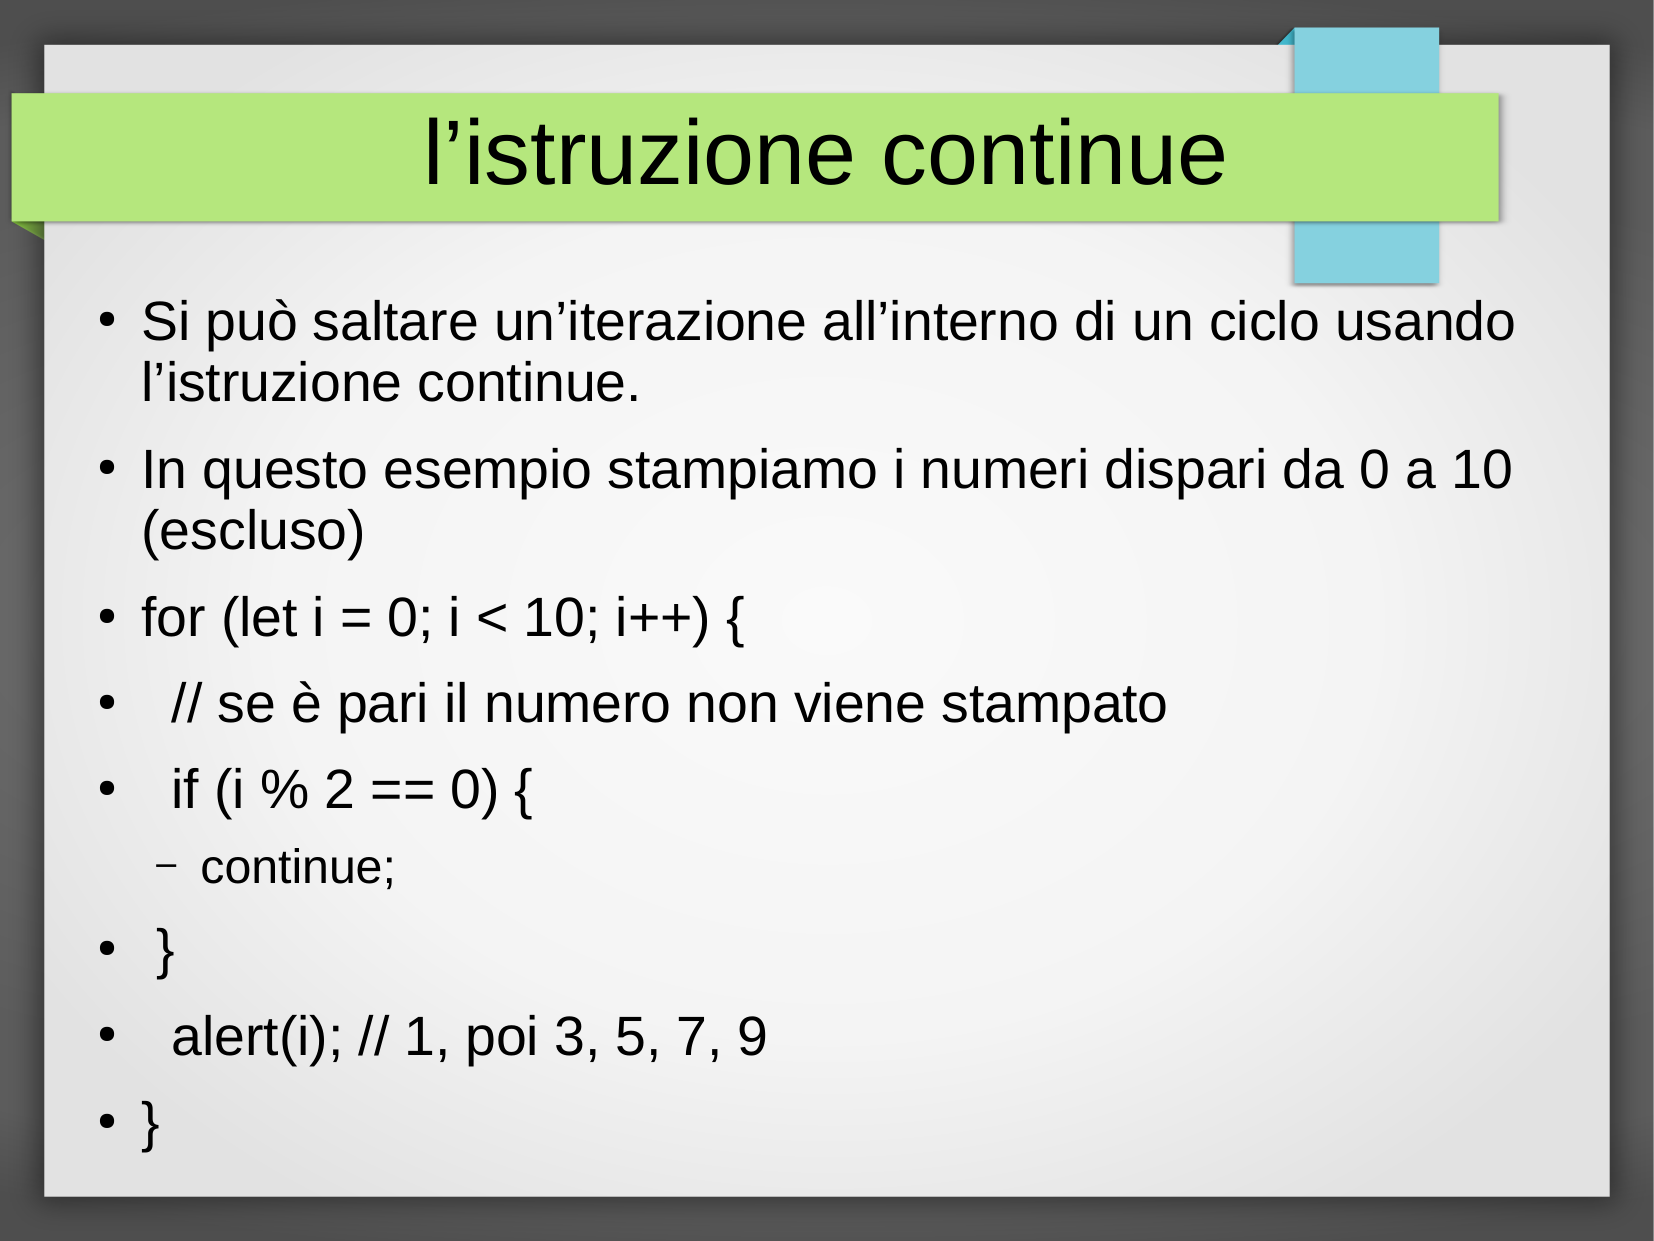

# l’istruzione continue
Si può saltare un’iterazione all’interno di un ciclo usando l’istruzione continue.
In questo esempio stampiamo i numeri dispari da 0 a 10 (escluso)
for (let i = 0; i < 10; i++) {
 // se è pari il numero non viene stampato
 if (i % 2 == 0) {
continue;
 }
 alert(i); // 1, poi 3, 5, 7, 9
}